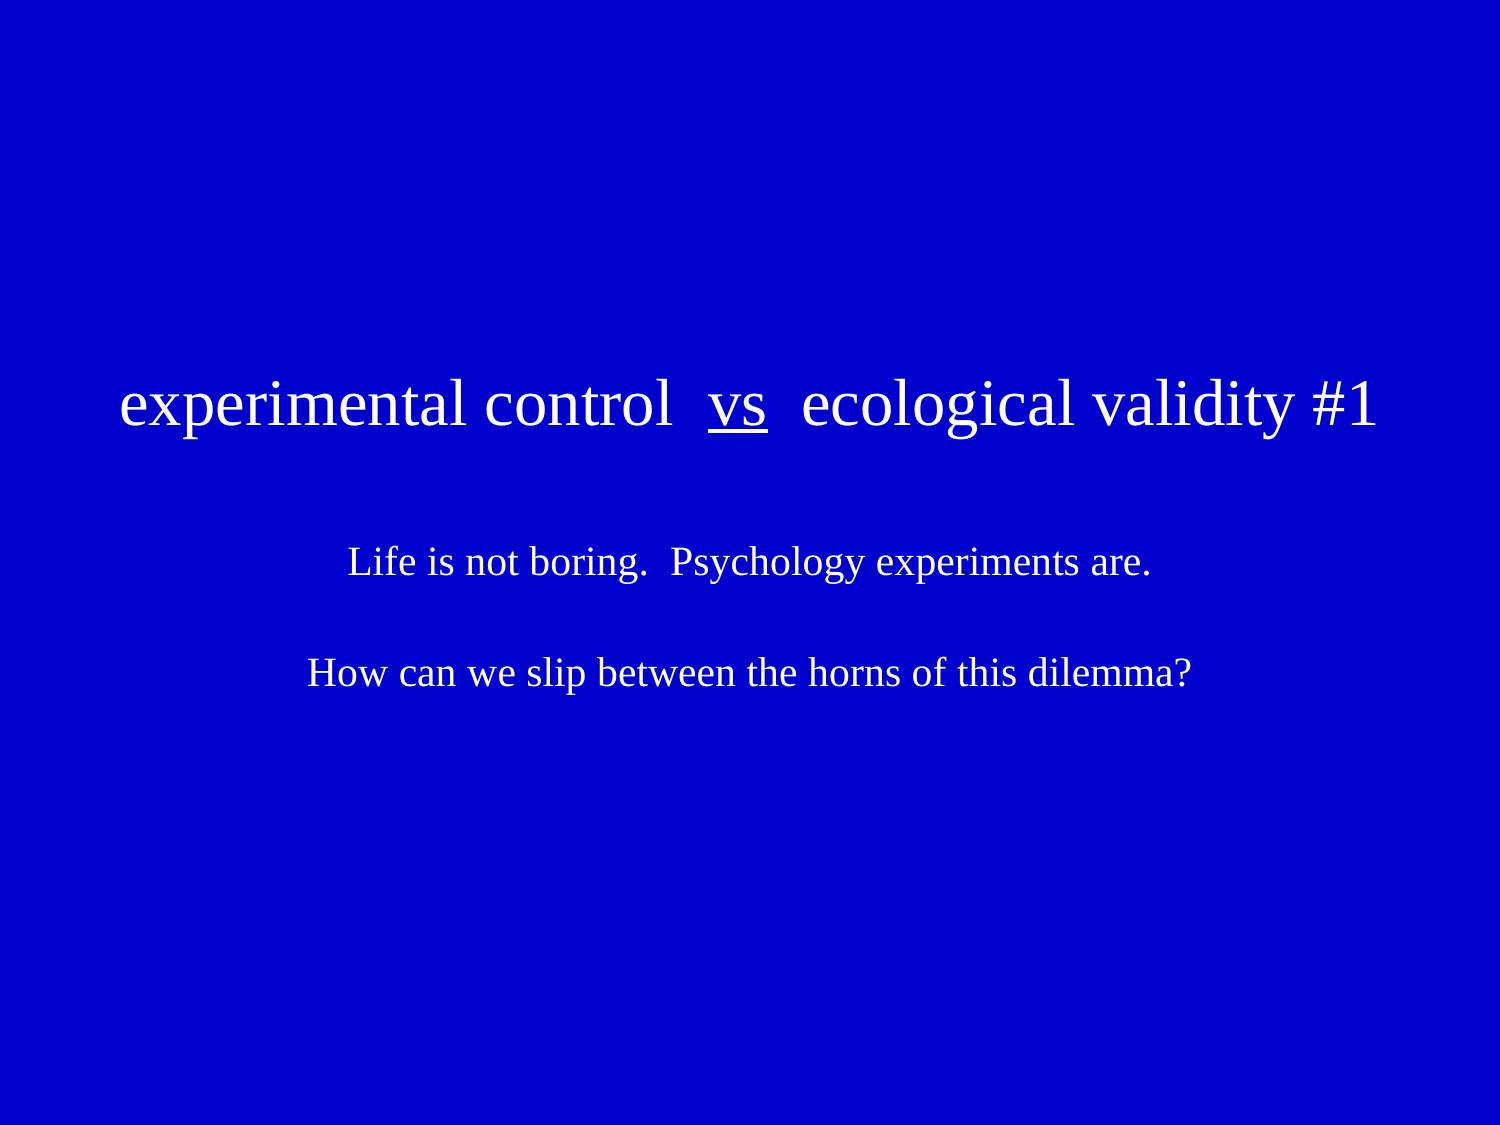

# experimental control vs ecological validity #1 Life is not boring. Psychology experiments are. How can we slip between the horns of this dilemma?